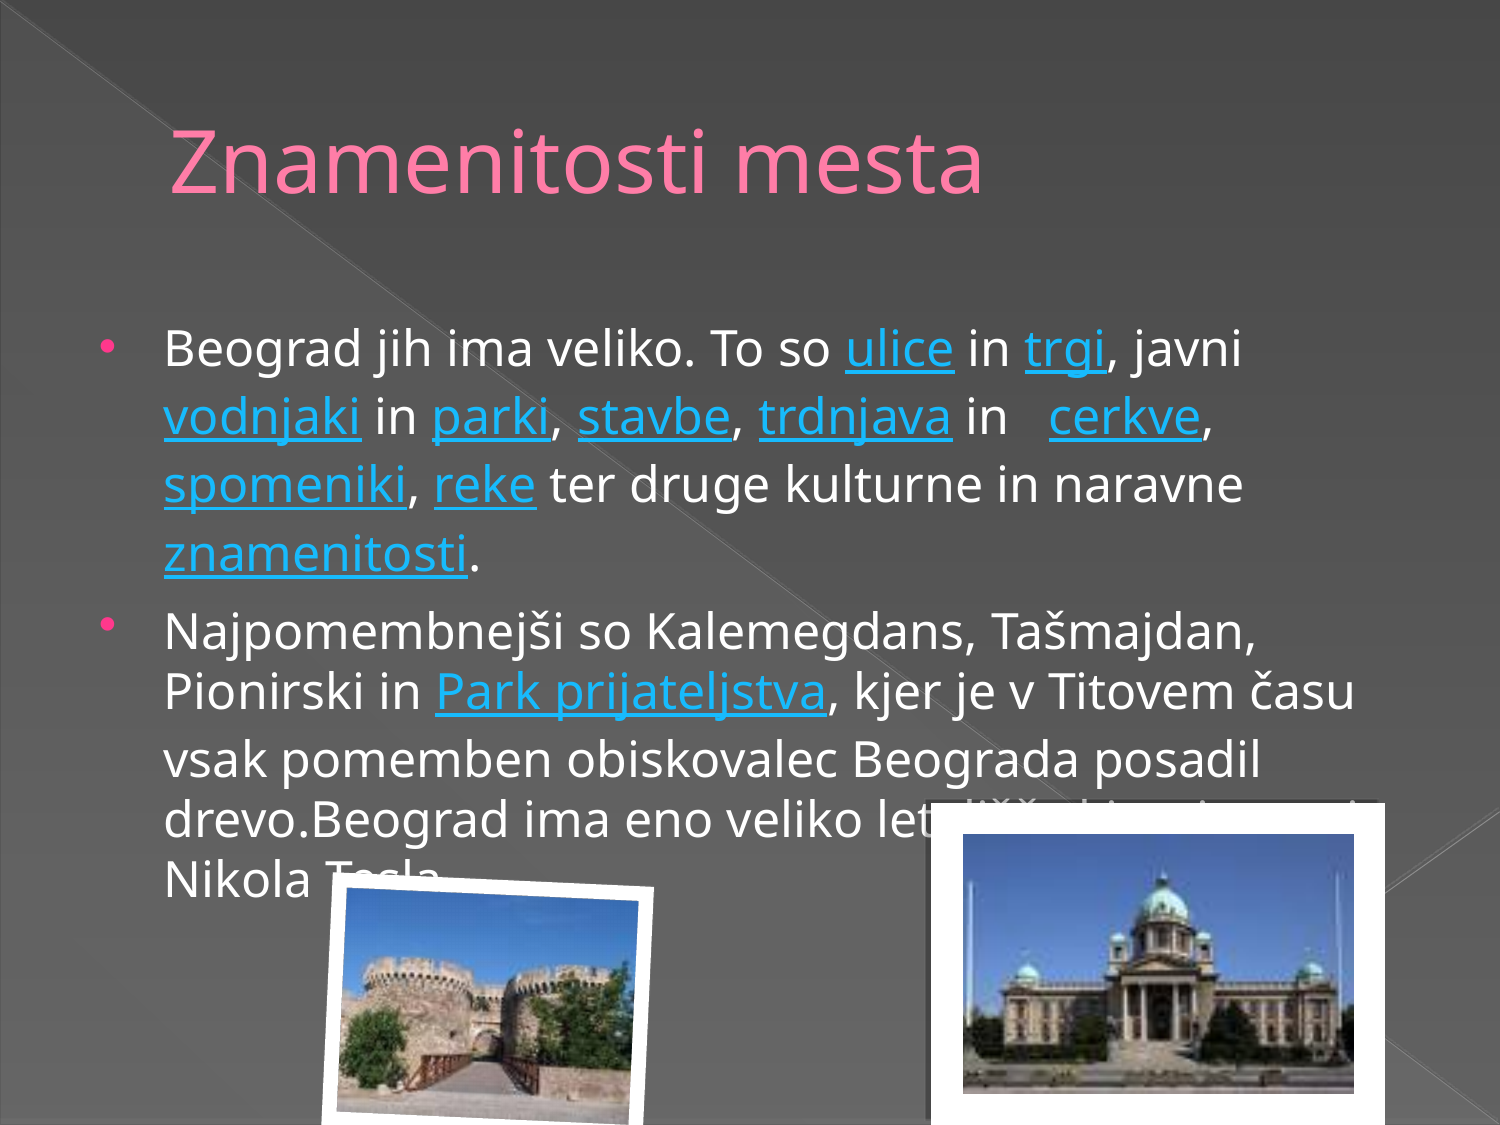

# Znamenitosti mesta
Beograd jih ima veliko. To so ulice in trgi, javni vodnjaki in parki, stavbe, trdnjava in  cerkve, spomeniki, reke ter druge kulturne in naravne znamenitosti.
Najpomembnejši so Kalemegdans, Tašmajdan, Pionirski in Park prijateljstva, kjer je v Titovem času vsak pomemben obiskovalec Beograda posadil drevo.Beograd ima eno veliko letališče ki se imenuje Nikola Tesla.